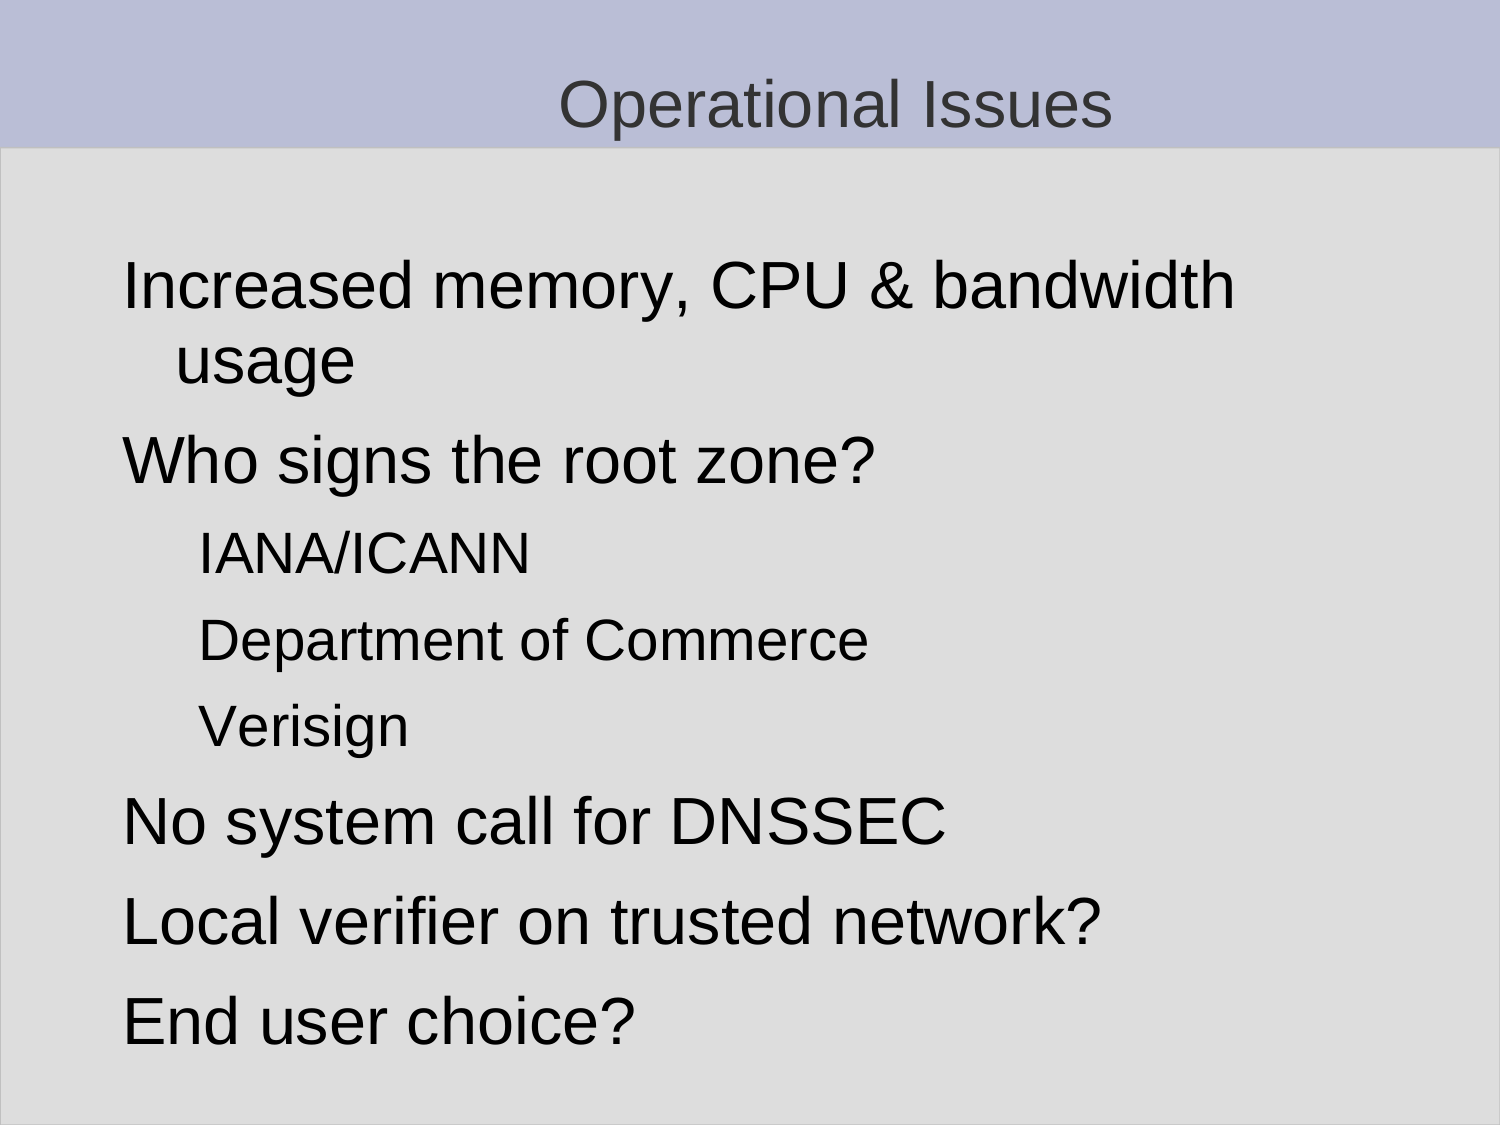

# Operational Issues
Increased memory, CPU & bandwidth usage
Who signs the root zone?
IANA/ICANN
Department of Commerce
Verisign
No system call for DNSSEC
Local verifier on trusted network?
End user choice?